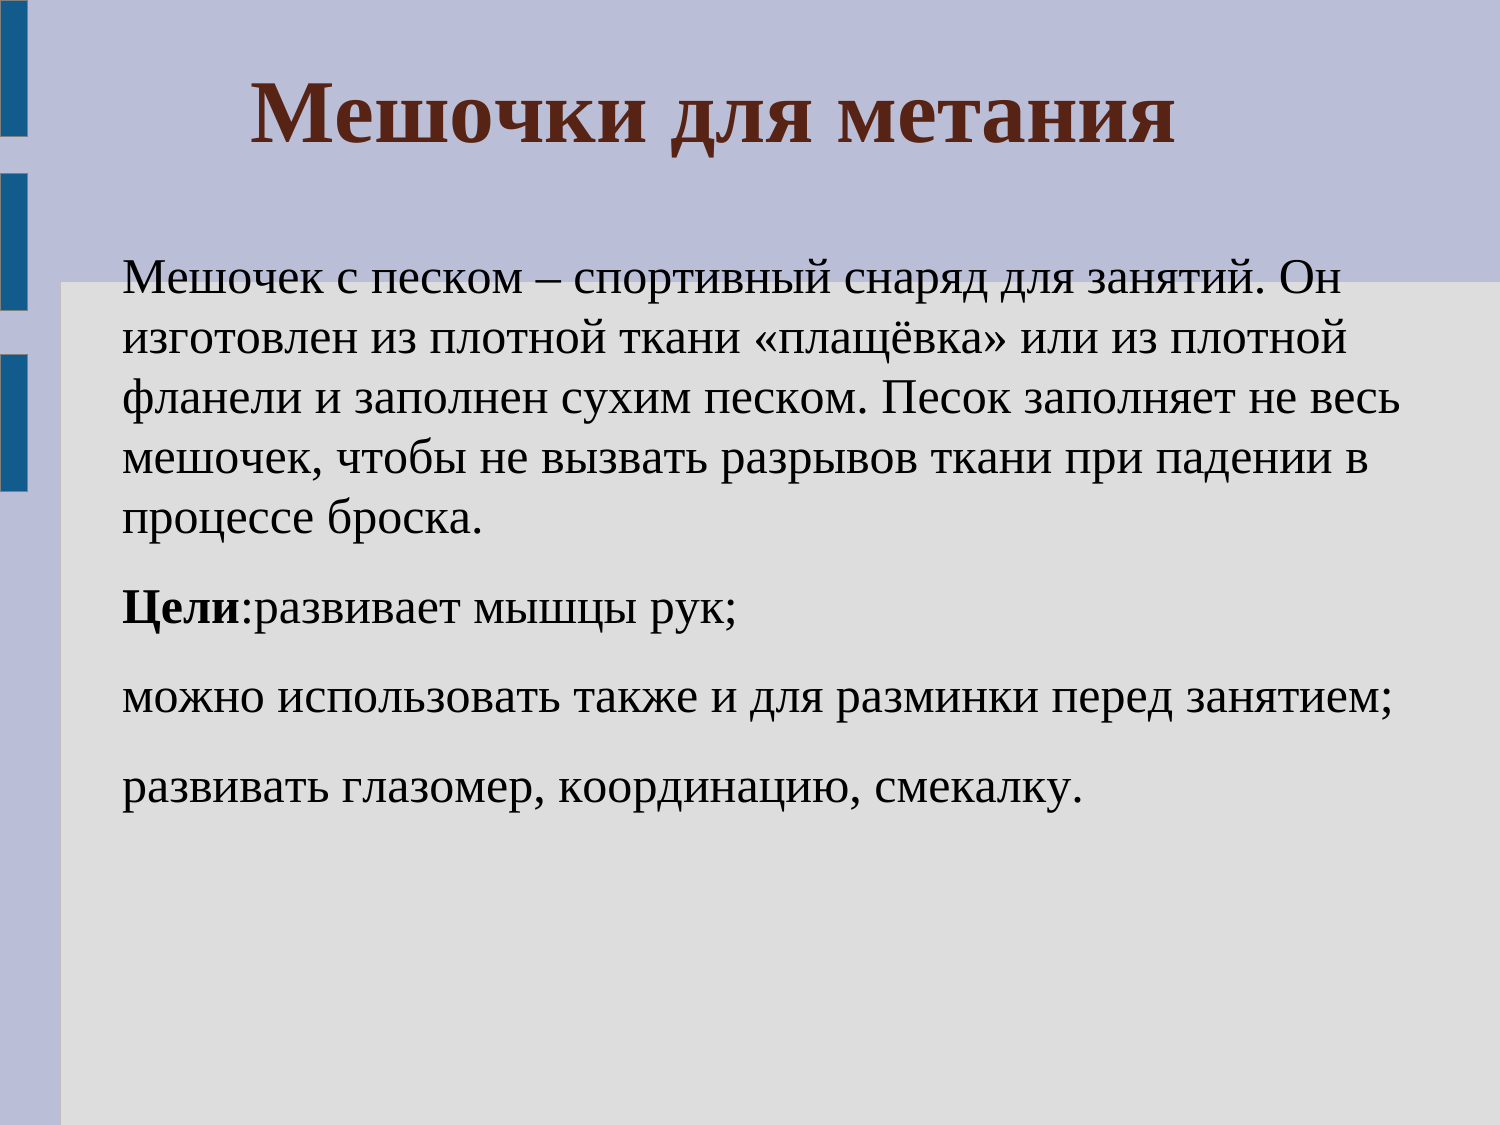

# Мешочки для метания
Мешочек с песком – спортивный снаряд для занятий. Он изготовлен из плотной ткани «плащёвка» или из плотной фланели и заполнен сухим песком. Песок заполняет не весь мешочек, чтобы не вызвать разрывов ткани при падении в процессе броска.
Цели:развивает мышцы рук;
можно использовать также и для разминки перед занятием;
развивать глазомер, координацию, смекалку.